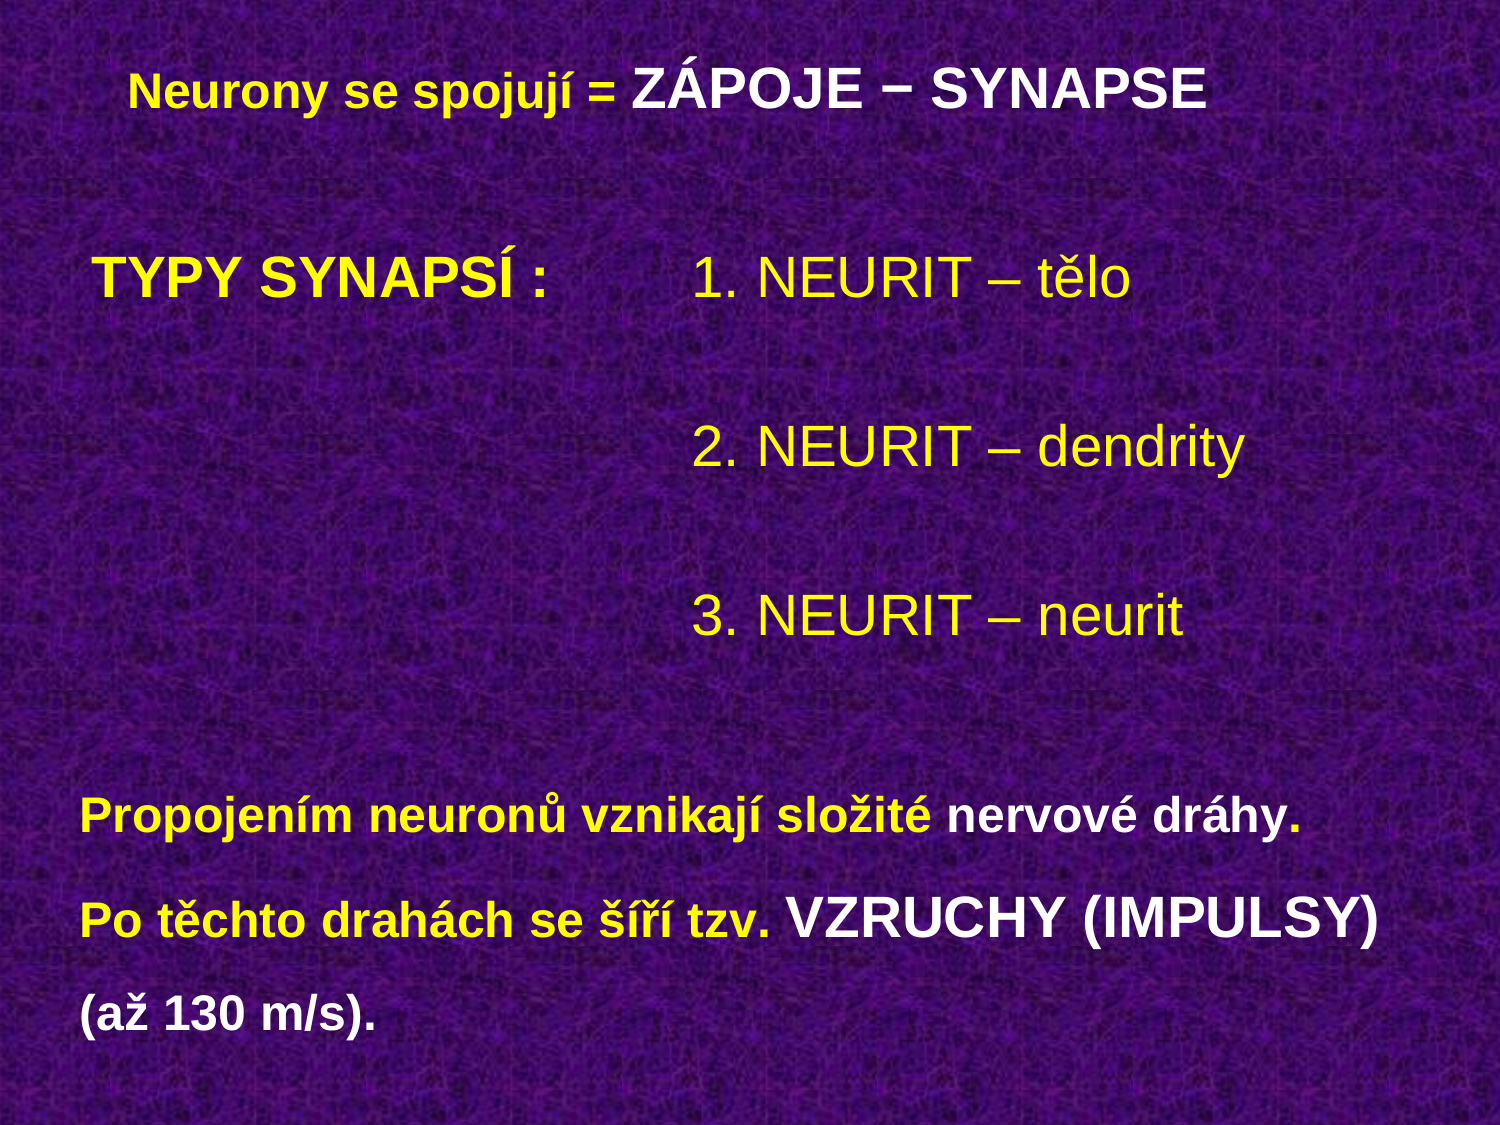

Neurony se spojují = ZÁPOJE − SYNAPSE
TYPY SYNAPSÍ : 	1. NEURIT – tělo
					2. NEURIT – dendrity
					3. NEURIT – neurit
Propojením neuronů vznikají složité nervové dráhy.
Po těchto drahách se šíří tzv. VZRUCHY (IMPULSY)
(až 130 m/s).